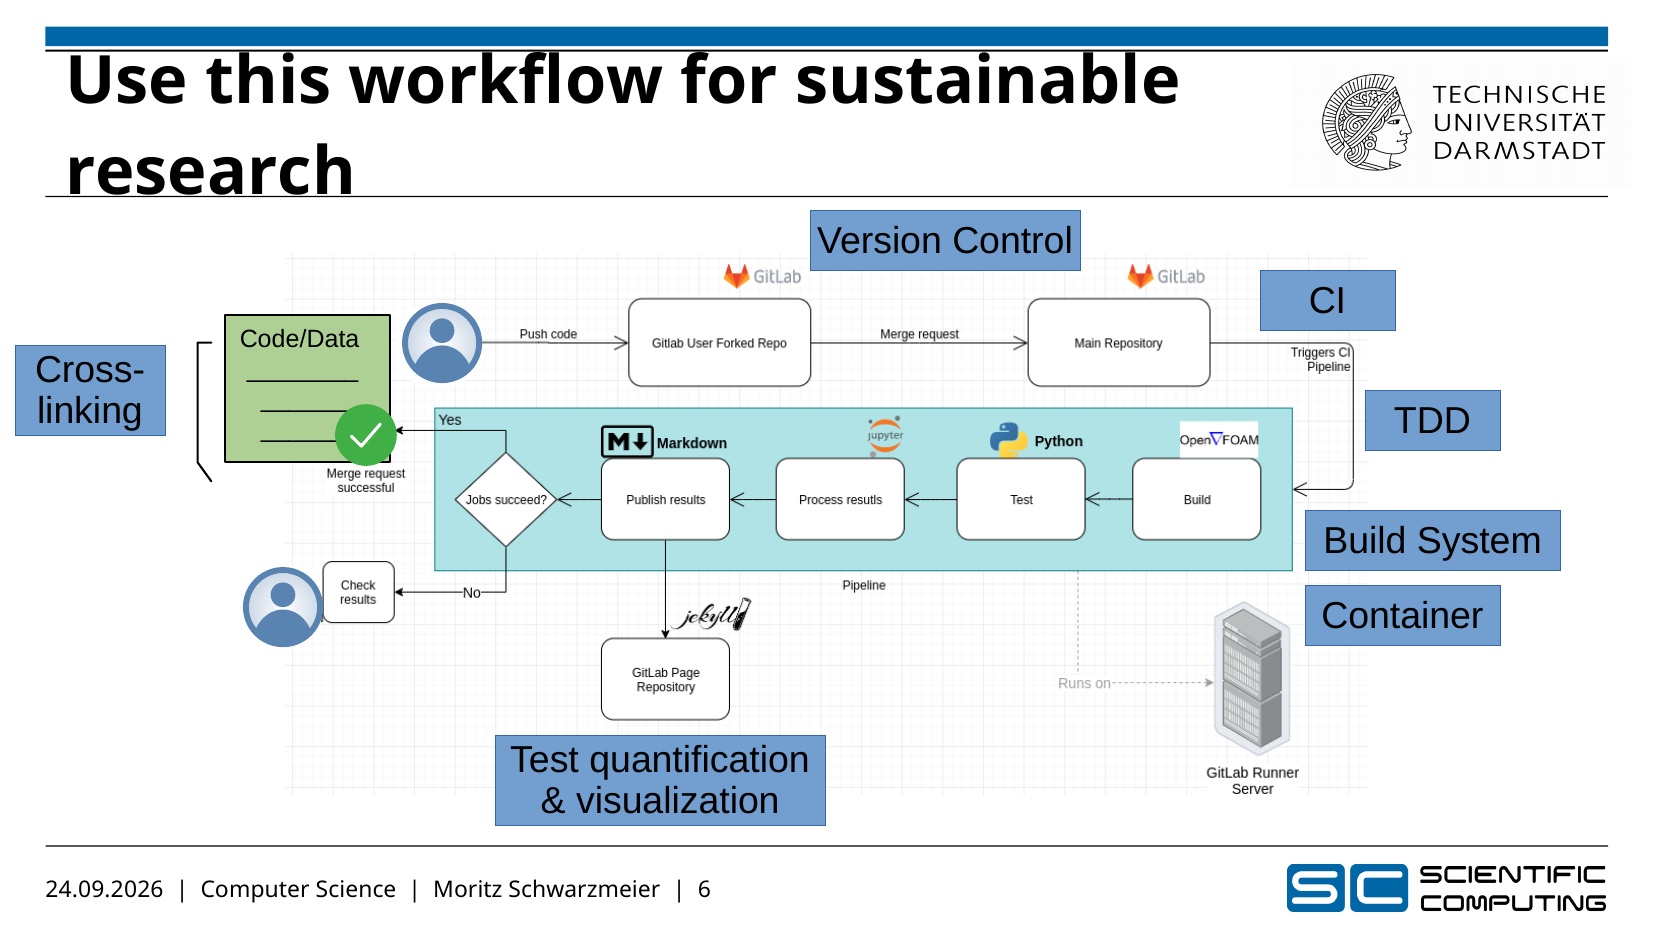

# Use this workflow for sustainable research
Version Control
CI
Code/Data
 ________
 _______
 _______
Cross-
linking
TDD
Build System
Container
Test quantification
& visualization
Computer Science | Moritz Schwarzmeier